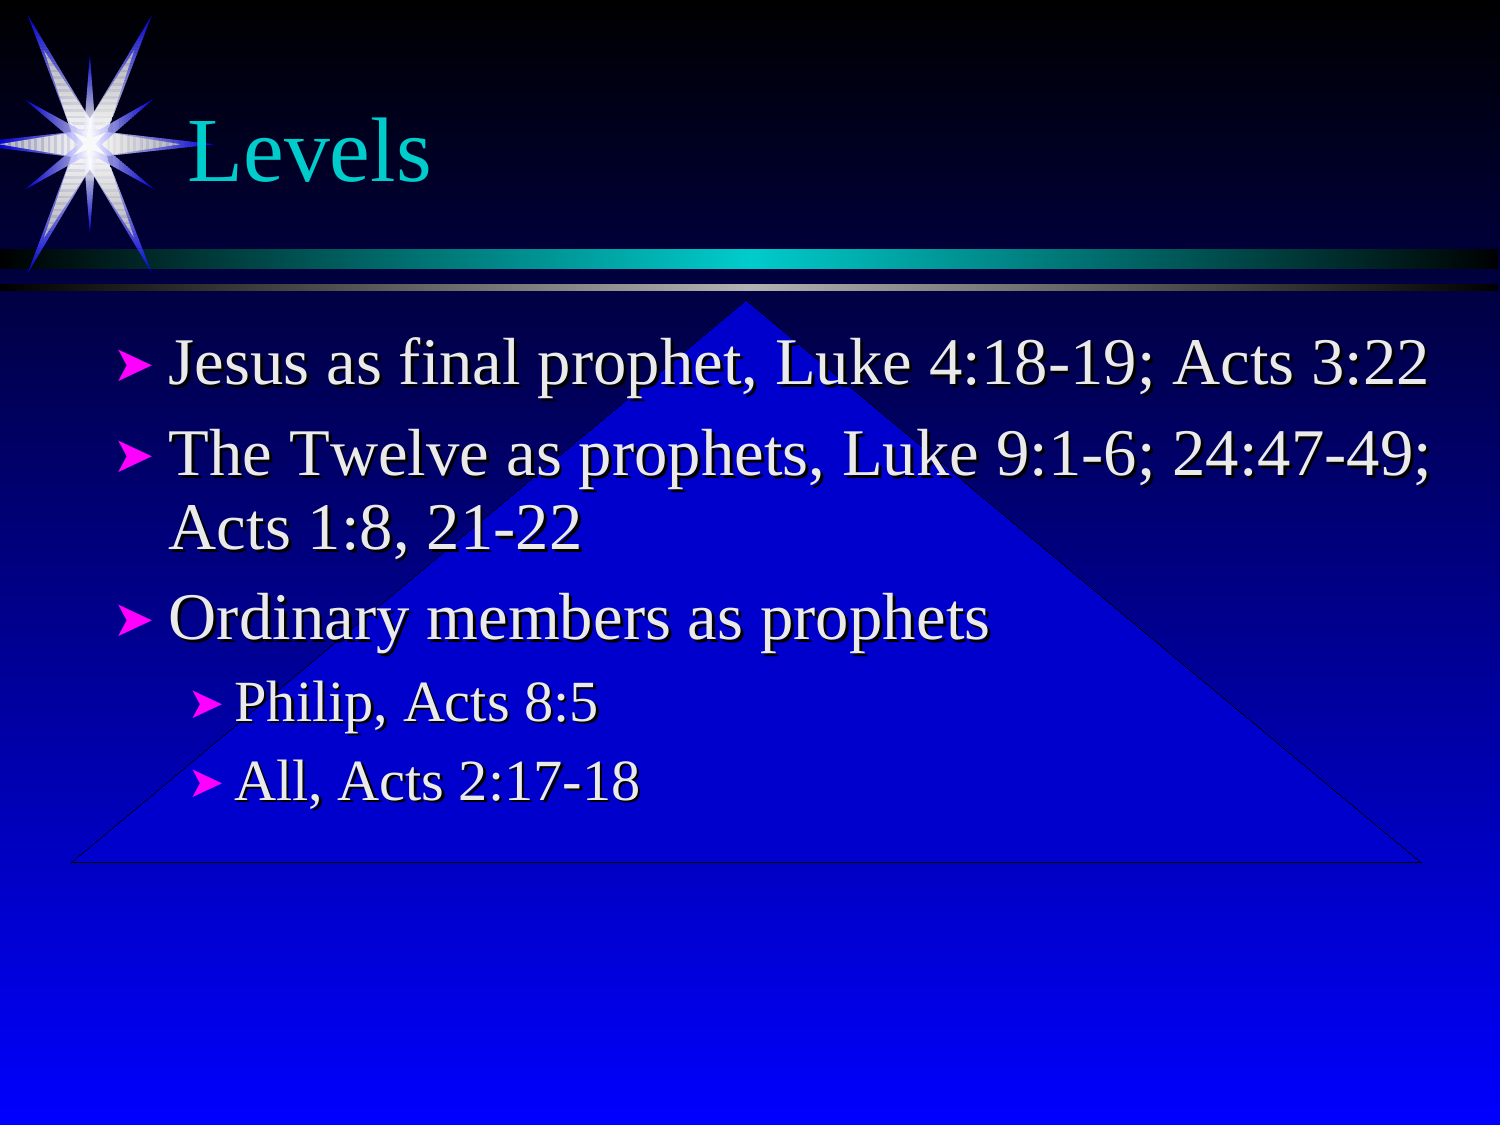

# Levels
Jesus as final prophet, Luke 4:18-19; Acts 3:22
The Twelve as prophets, Luke 9:1-6; 24:47-49; Acts 1:8, 21-22
Ordinary members as prophets
Philip, Acts 8:5
All, Acts 2:17-18